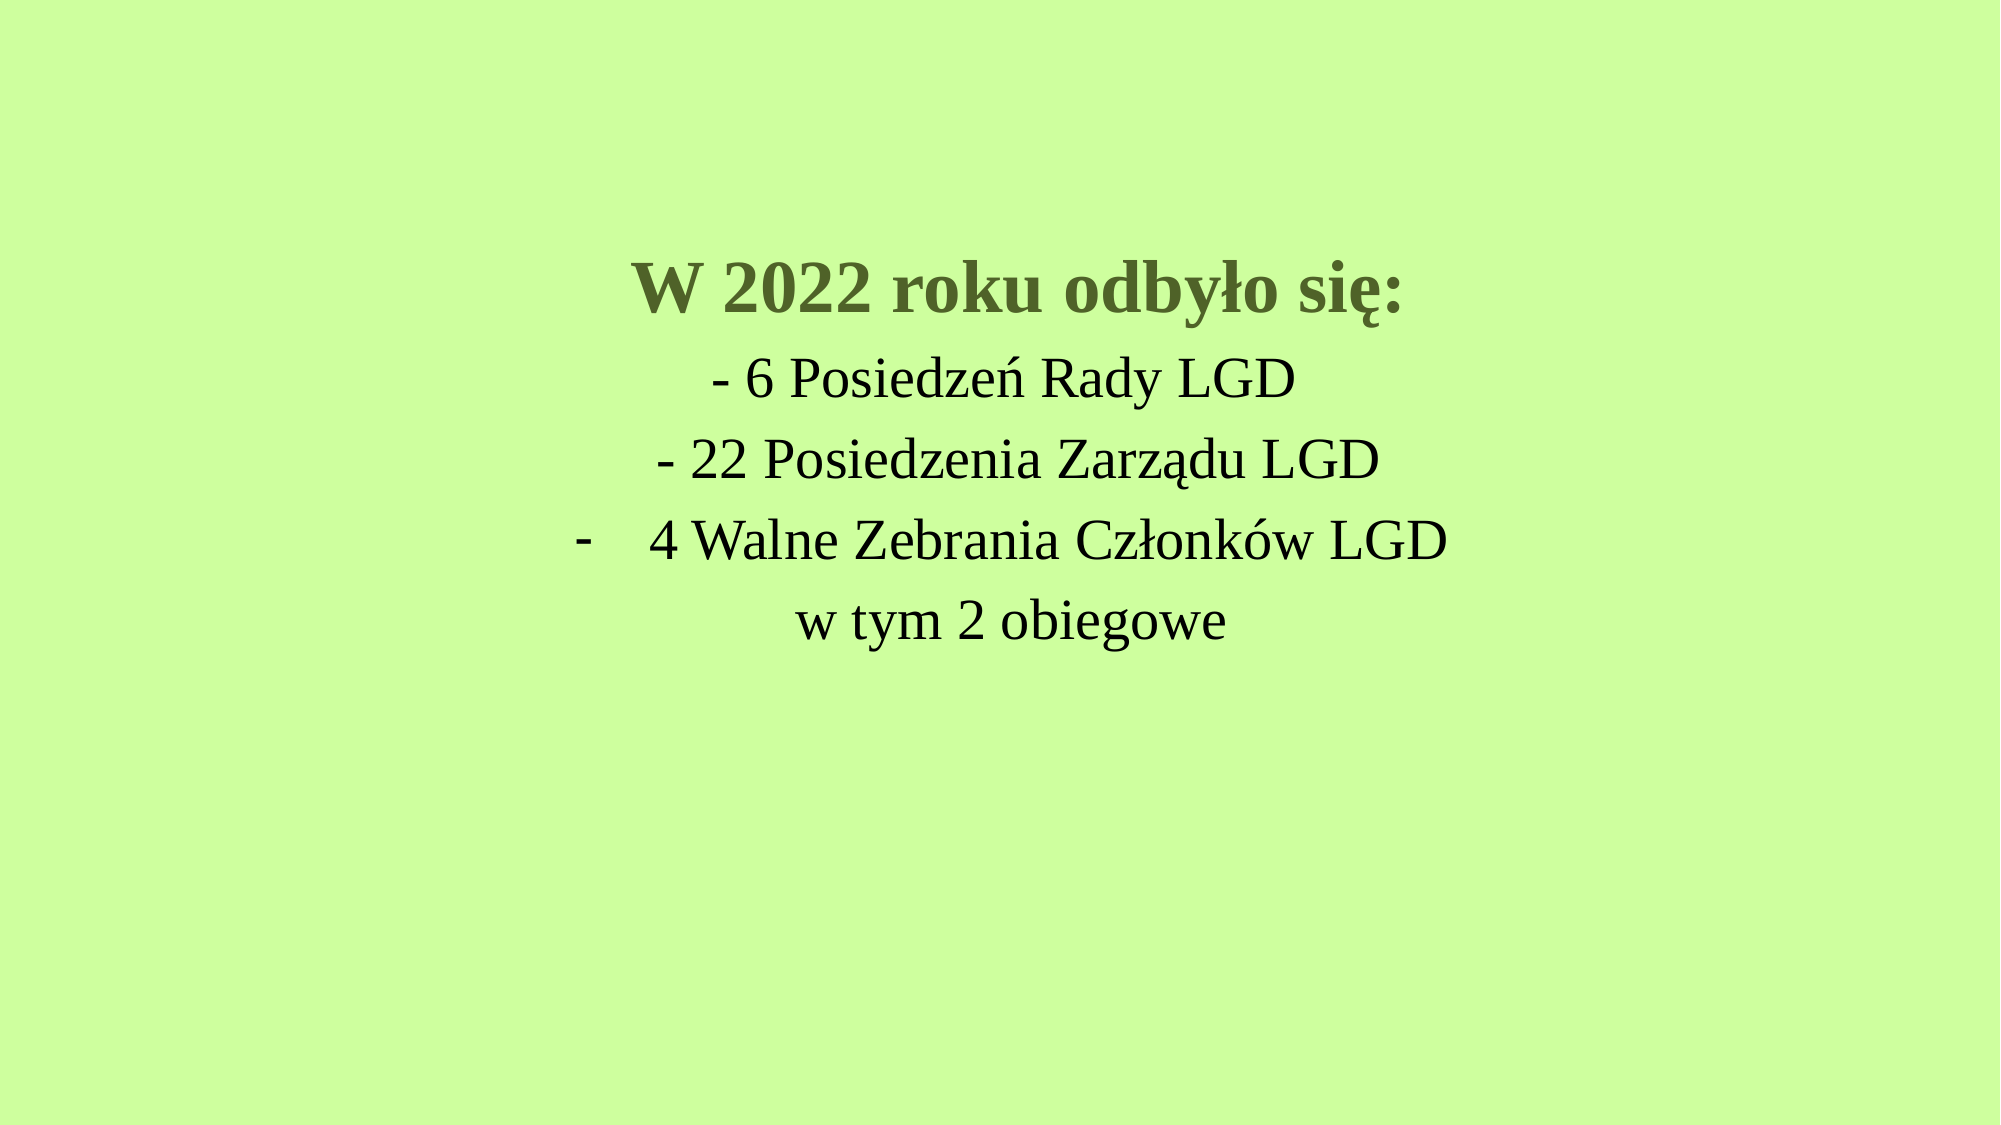

# W 2022 roku odbyło się:
- 6 Posiedzeń Rady LGD
- 22 Posiedzenia Zarządu LGD
4 Walne Zebrania Członków LGD
w tym 2 obiegowe